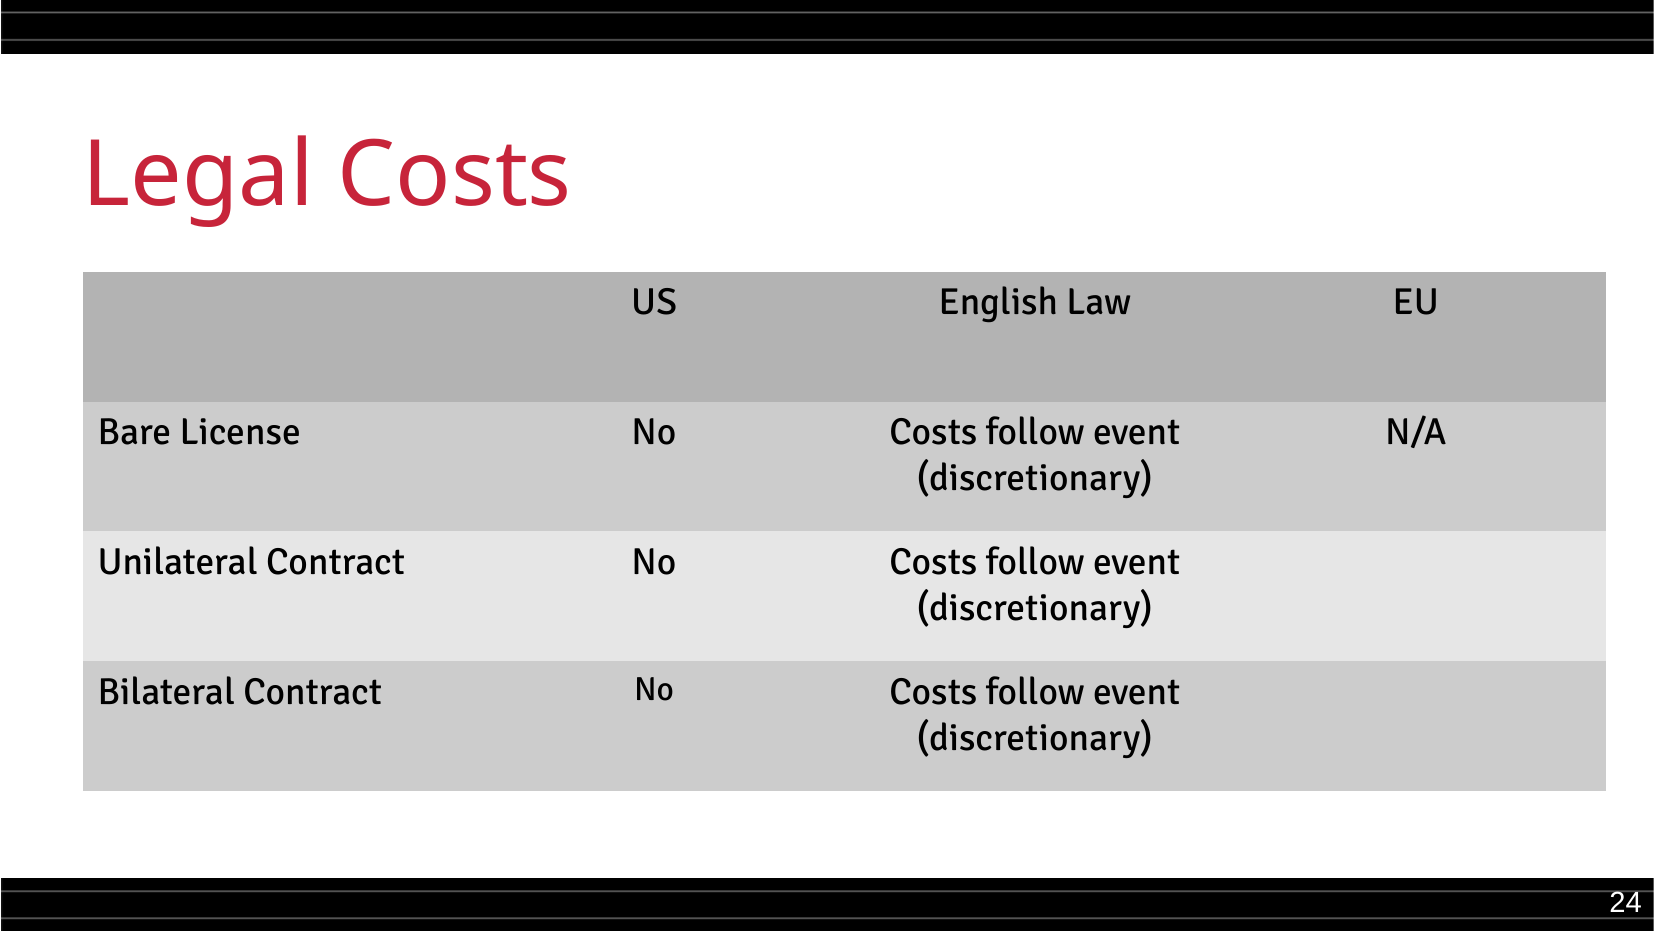

# Legal Costs
| | US | English Law | EU |
| --- | --- | --- | --- |
| Bare License | No | Costs follow event (discretionary) | N/A |
| Unilateral Contract | No | Costs follow event (discretionary) | |
| Bilateral Contract | No | Costs follow event (discretionary) | |